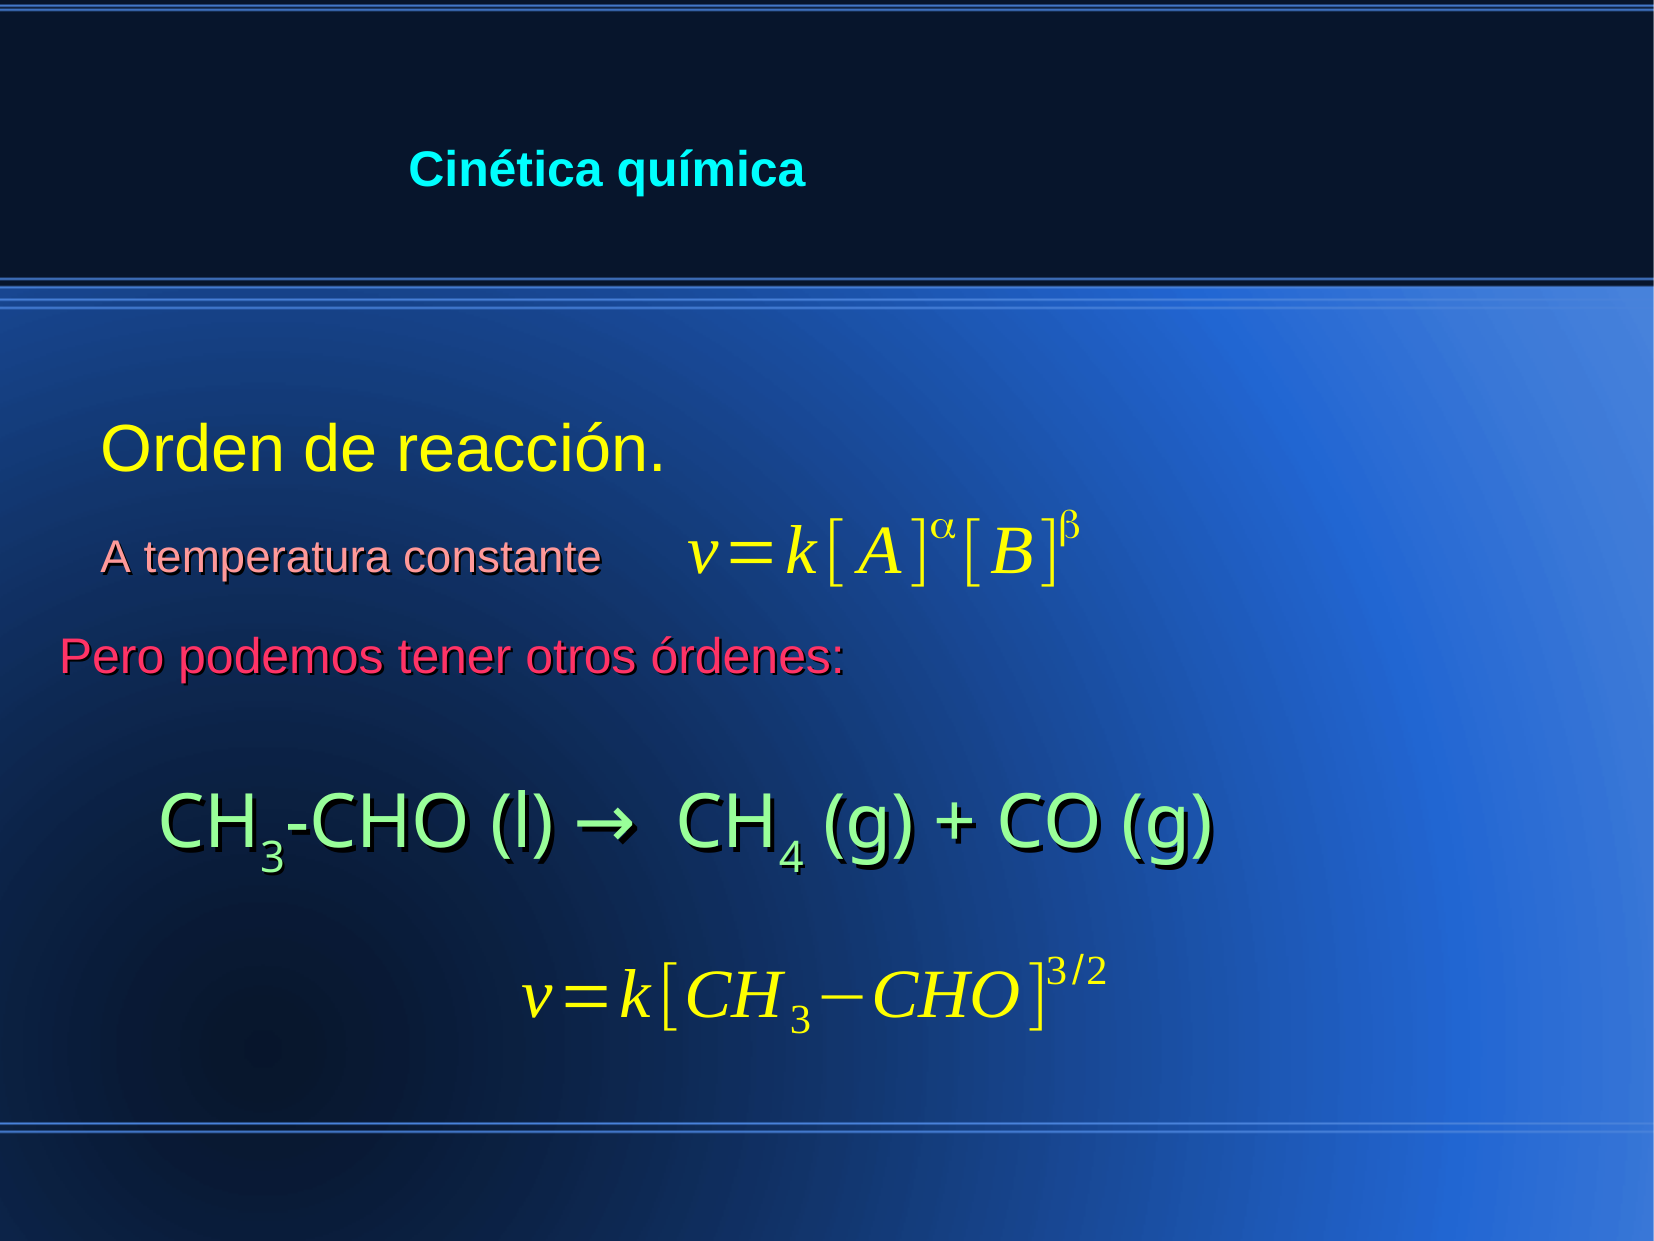

# Cinética química
Orden de reacción.
A temperatura constante
Pero podemos tener otros órdenes:
 CH3-CHO (l) → CH4 (g) + CO (g)